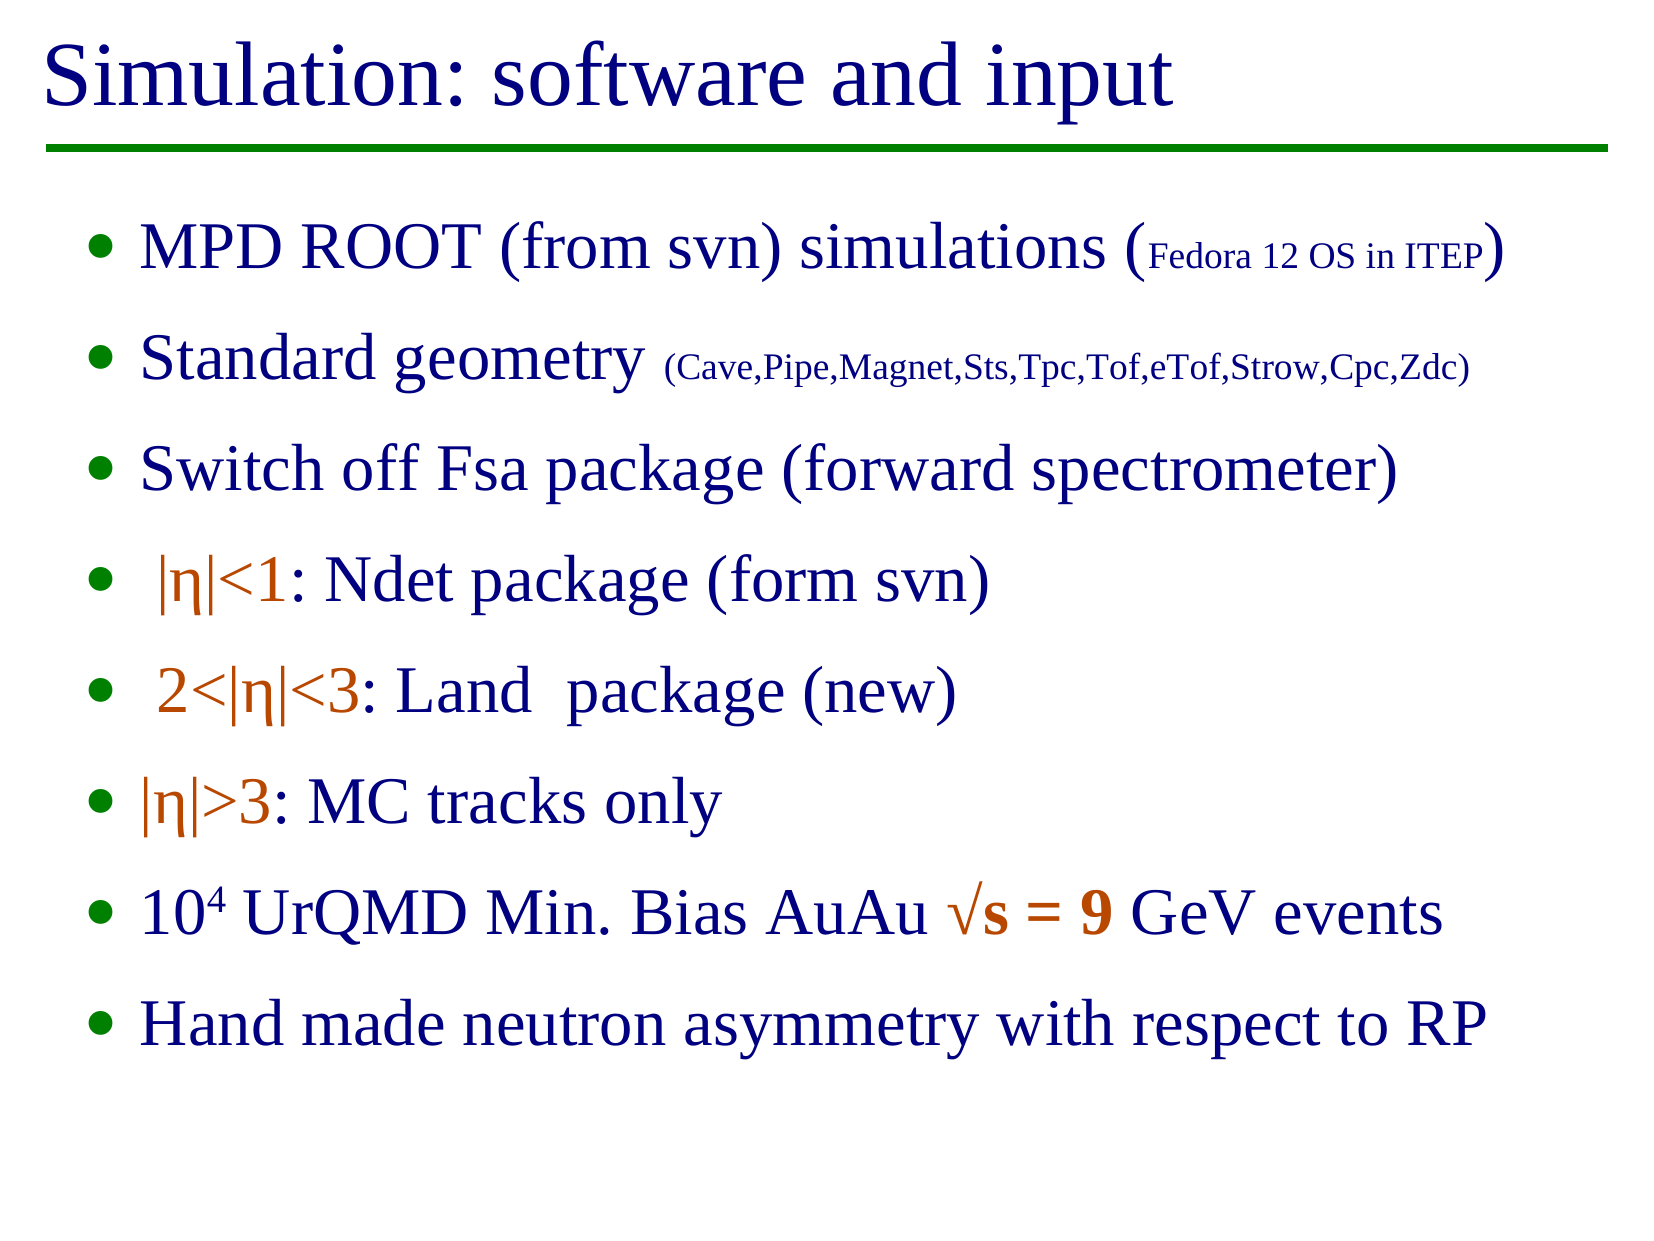

# Simulation: software and input
MPD ROOT (from svn) simulations (Fedora 12 OS in ITEP)
Standard geometry (Cave,Pipe,Magnet,Sts,Tpc,Tof,eTof,Strow,Cpc,Zdc)
Switch off Fsa package (forward spectrometer)
 |η|<1: Ndet package (form svn)
 2<|η|<3: Land package (new)
|η|>3: MC tracks only
104 UrQMD Min. Bias AuAu √s = 9 GeV events
Hand made neutron asymmetry with respect to RP